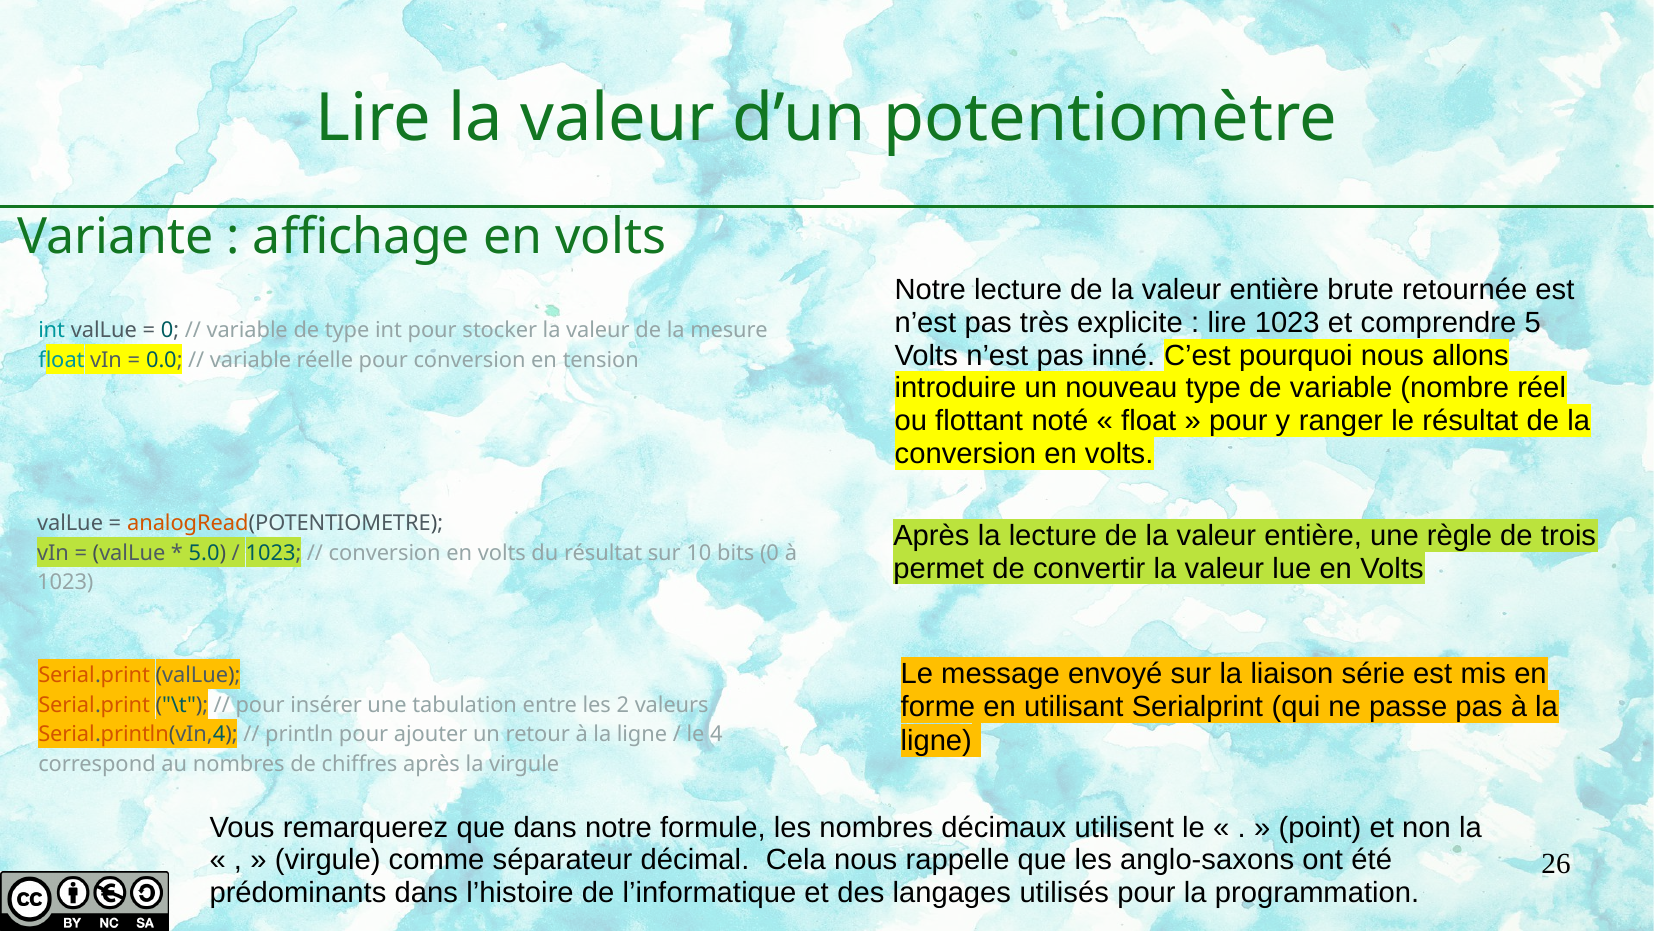

# Lire la valeur d’un potentiomètre
Variante : affichage en volts
Notre lecture de la valeur entière brute retournée est n’est pas très explicite : lire 1023 et comprendre 5 Volts n’est pas inné. C’est pourquoi nous allons introduire un nouveau type de variable (nombre réel ou flottant noté « float » pour y ranger le résultat de la conversion en volts.
int valLue = 0; // variable de type int pour stocker la valeur de la mesure
float vIn = 0.0; // variable réelle pour conversion en tension
valLue = analogRead(POTENTIOMETRE);
vIn = (valLue * 5.0) / 1023; // conversion en volts du résultat sur 10 bits (0 à 1023)
Après la lecture de la valeur entière, une règle de trois permet de convertir la valeur lue en Volts
Le message envoyé sur la liaison série est mis en forme en utilisant Serialprint (qui ne passe pas à la ligne)
Serial.print (valLue);
Serial.print ("\t"); // pour insérer une tabulation entre les 2 valeurs
Serial.println(vIn,4); // println pour ajouter un retour à la ligne / le 4 correspond au nombres de chiffres après la virgule
Vous remarquerez que dans notre formule, les nombres décimaux utilisent le « . » (point) et non la « , » (virgule) comme séparateur décimal. Cela nous rappelle que les anglo-saxons ont été prédominants dans l’histoire de l’informatique et des langages utilisés pour la programmation.
26